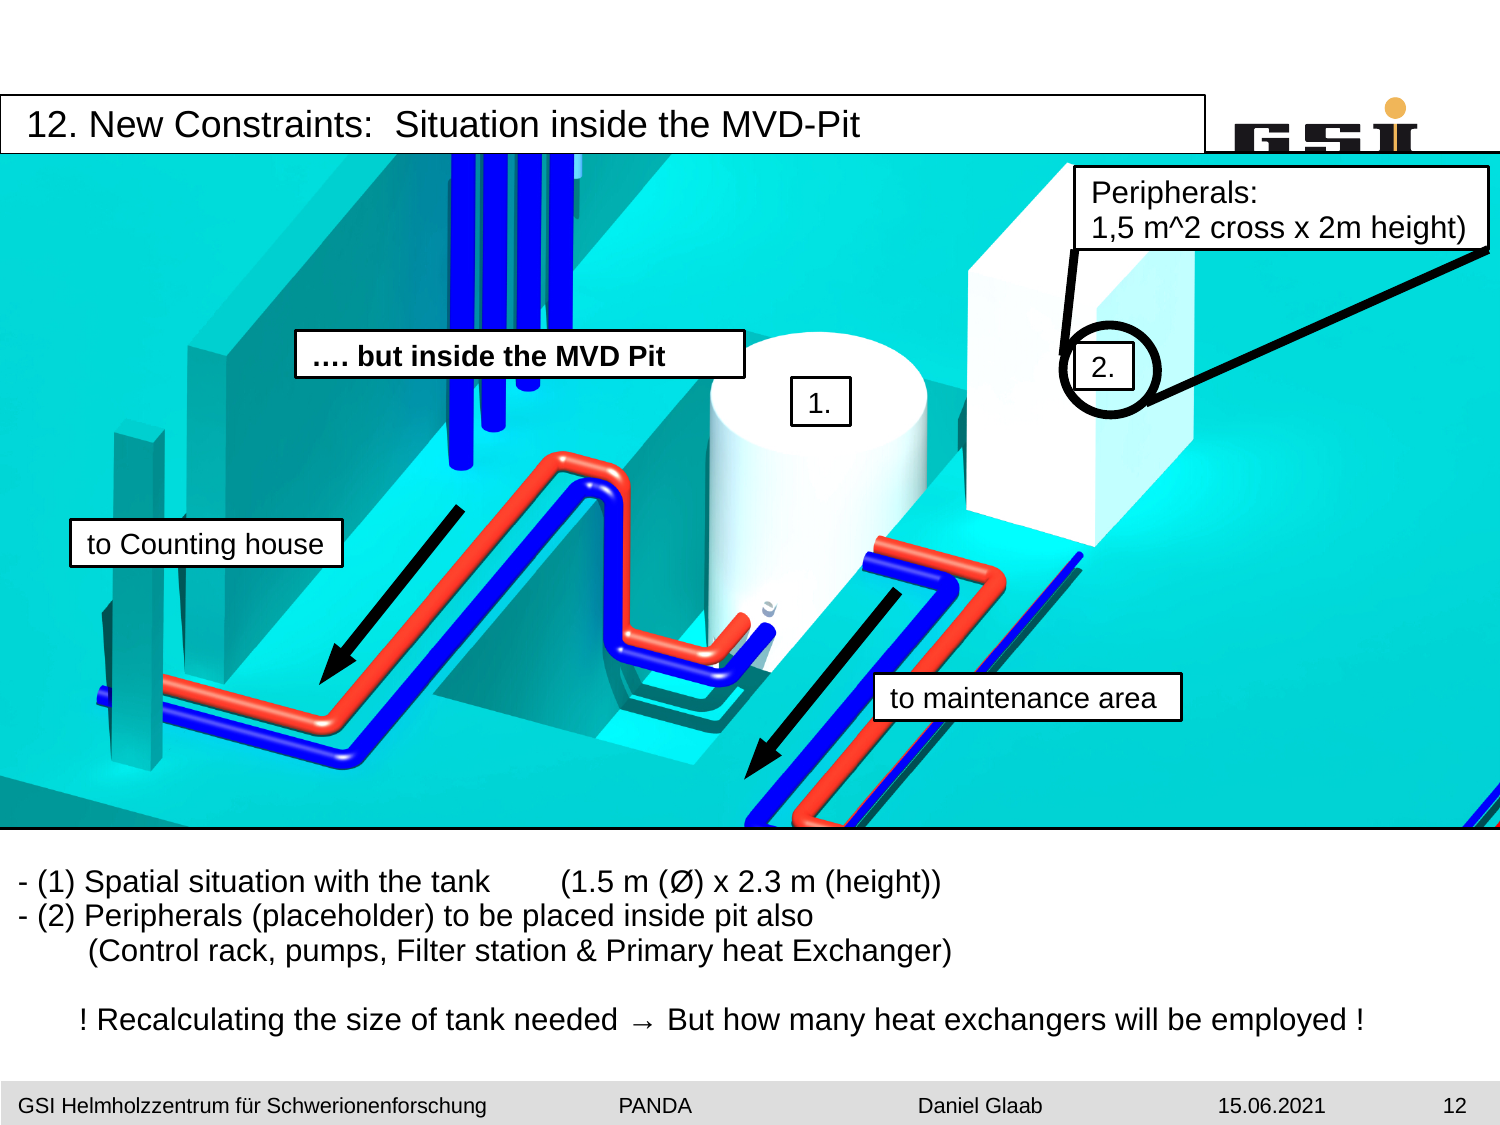

12. New Constraints: Situation inside the MVD-Pit
Peripherals:
1,5 m^2 cross x 2m height)
…. but inside the MVD Pit
2.
1.
1. E20.103 DAQ → 61 racks
to Counting house
to maintenance area
4
- (1) Spatial situation with the tank (1.5 m (Ø) x 2.3 m (height))
- (2) Peripherals (placeholder) to be placed inside pit also
 (Control rack, pumps, Filter station & Primary heat Exchanger)
 ! Recalculating the size of tank needed → But how many heat exchangers will be employed !
GSI Helmholzzentrum für Schwerionenforschung PANDA 		Daniel Glaab 		15.06.2021		12